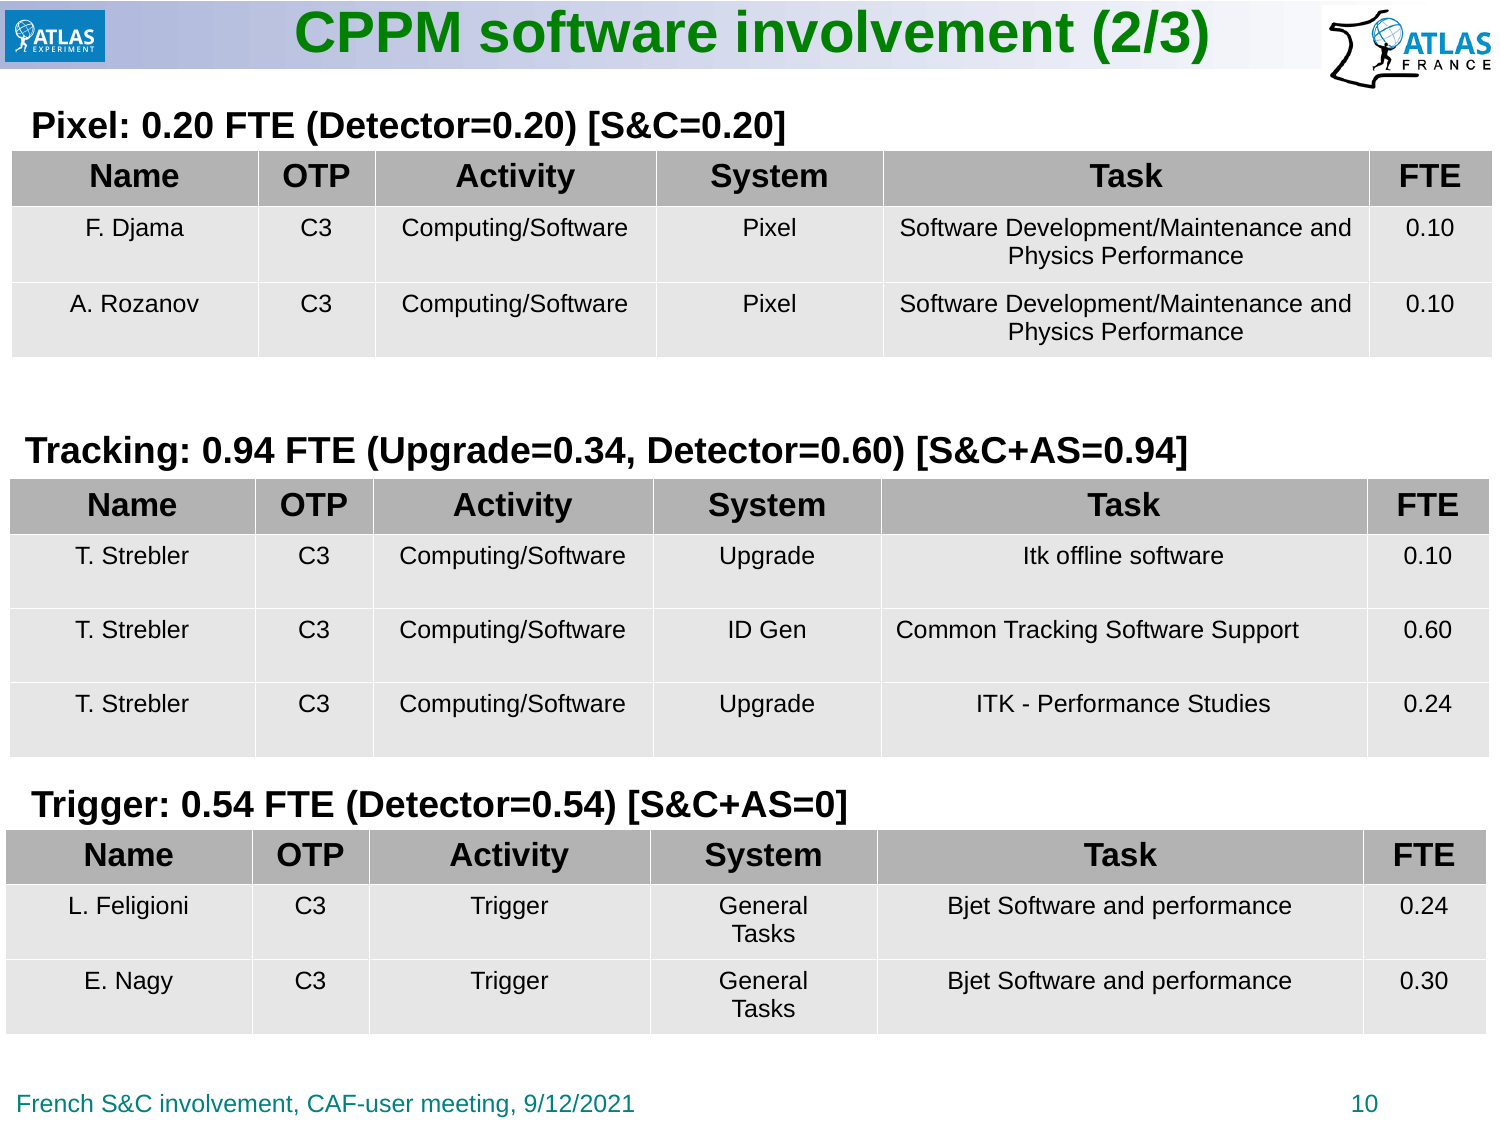

CPPM software involvement (2/3)
Pixel: 0.20 FTE (Detector=0.20) [S&C=0.20]
| Name | OTP | Activity | System | Task | FTE |
| --- | --- | --- | --- | --- | --- |
| F. Djama | C3 | Computing/Software | Pixel | Software Development/Maintenance and Physics Performance | 0.10 |
| A. Rozanov | C3 | Computing/Software | Pixel | Software Development/Maintenance and Physics Performance | 0.10 |
Tracking: 0.94 FTE (Upgrade=0.34, Detector=0.60) [S&C+AS=0.94]
| Name | OTP | Activity | System | Task | FTE |
| --- | --- | --- | --- | --- | --- |
| T. Strebler | C3 | Computing/Software | Upgrade | Itk offline software | 0.10 |
| T. Strebler | C3 | Computing/Software | ID Gen | Common Tracking Software Support | 0.60 |
| T. Strebler | C3 | Computing/Software | Upgrade | ITK - Performance Studies | 0.24 |
Trigger: 0.54 FTE (Detector=0.54) [S&C+AS=0]
| Name | OTP | Activity | System | Task | FTE |
| --- | --- | --- | --- | --- | --- |
| L. Feligioni | C3 | Trigger | General Tasks | Bjet Software and performance | 0.24 |
| E. Nagy | C3 | Trigger | General Tasks | Bjet Software and performance | 0.30 |